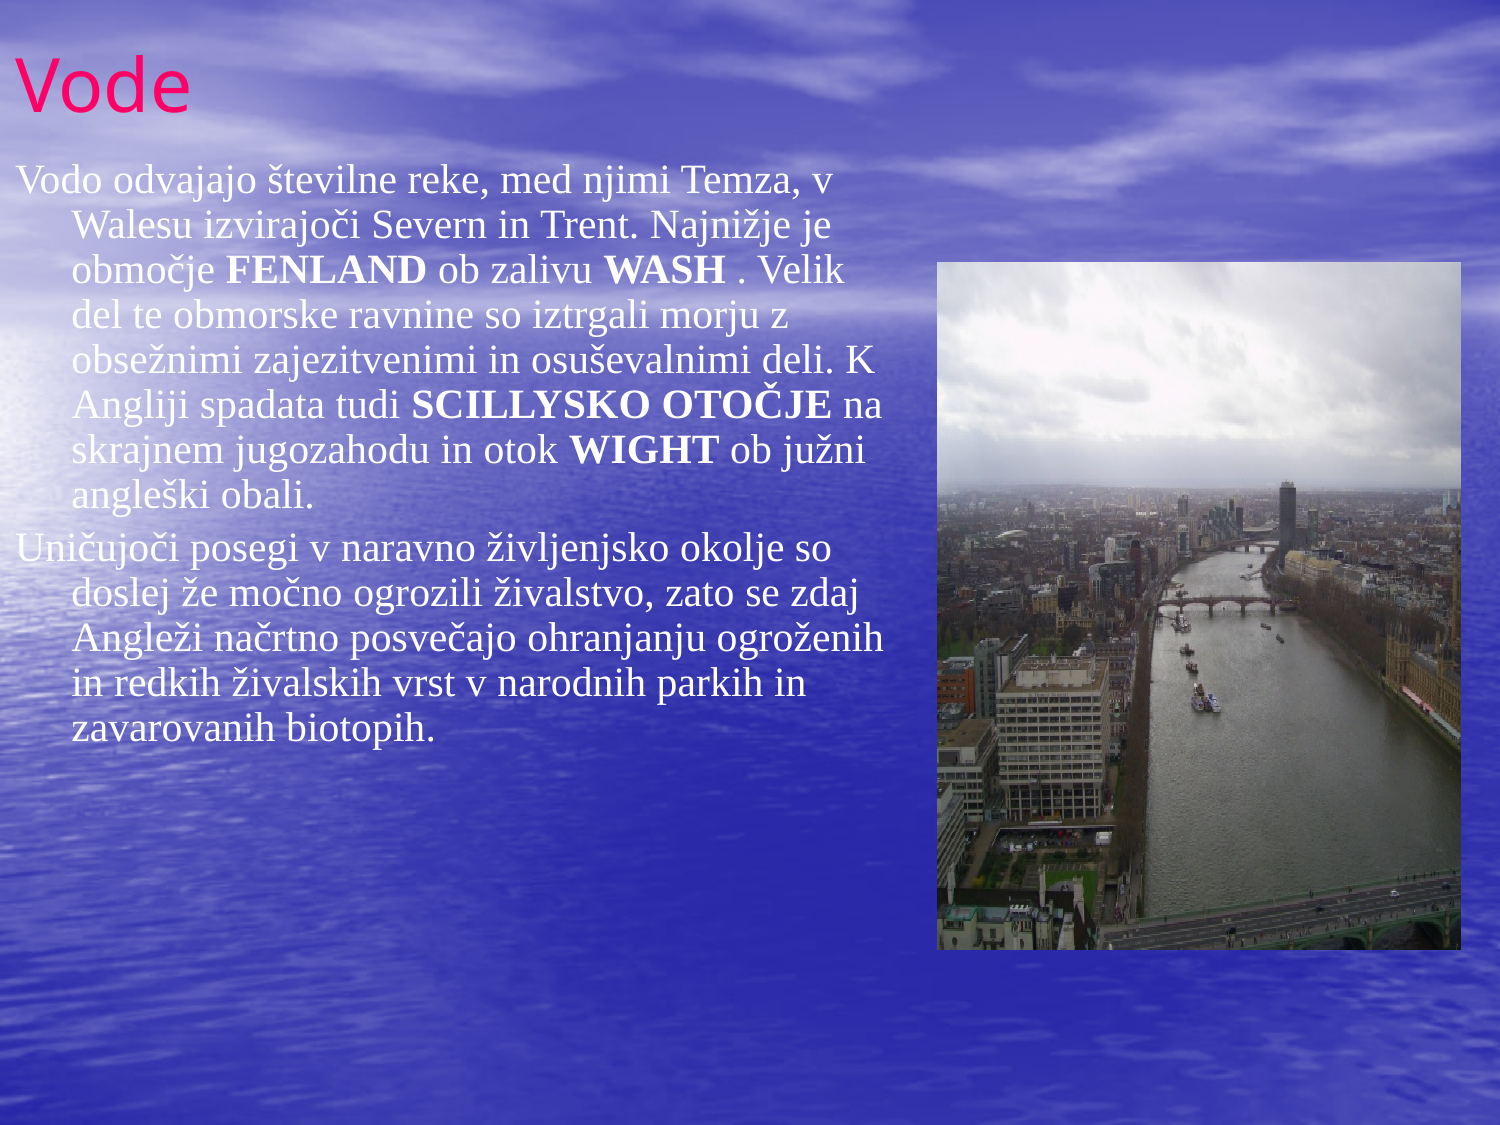

# Vode
Vodo odvajajo številne reke, med njimi Temza, v Walesu izvirajoči Severn in Trent. Najnižje je območje FENLAND ob zalivu WASH . Velik del te obmorske ravnine so iztrgali morju z obsežnimi zajezitvenimi in osuševalnimi deli. K Angliji spadata tudi SCILLYSKO OTOČJE na skrajnem jugozahodu in otok WIGHT ob južni angleški obali.
Uničujoči posegi v naravno življenjsko okolje so doslej že močno ogrozili živalstvo, zato se zdaj Angleži načrtno posvečajo ohranjanju ogroženih in redkih živalskih vrst v narodnih parkih in zavarovanih biotopih.